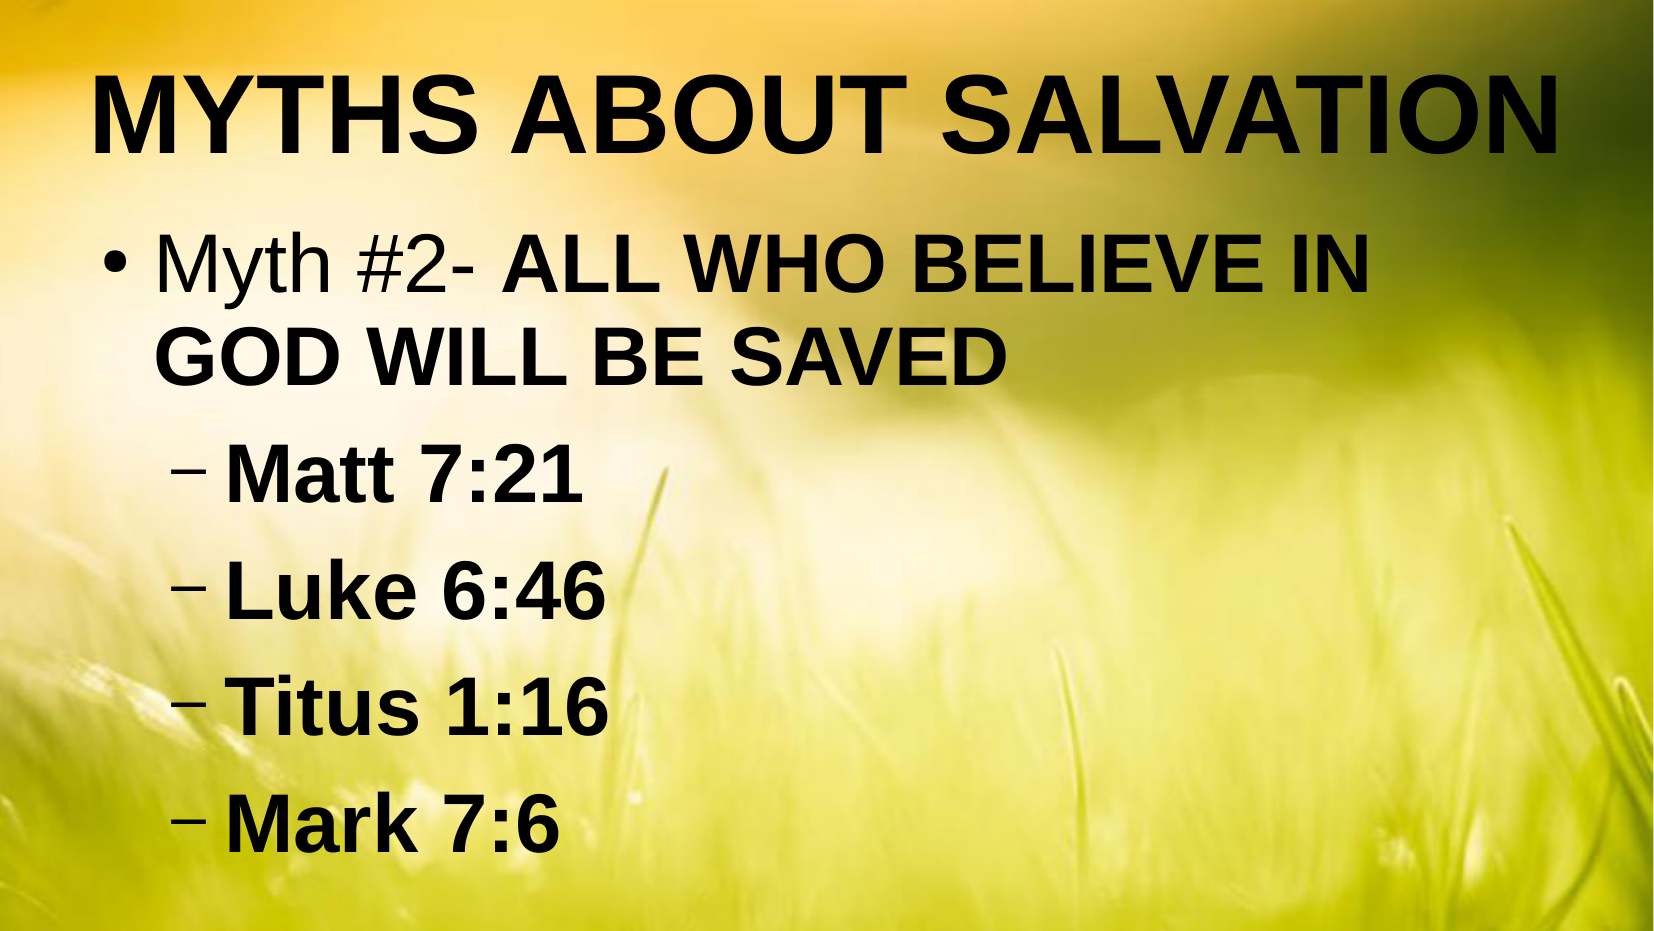

# MYTHS ABOUT SALVATION
Myth #2- ALL WHO BELIEVE IN GOD WILL BE SAVED
Matt 7:21
Luke 6:46
Titus 1:16
Mark 7:6